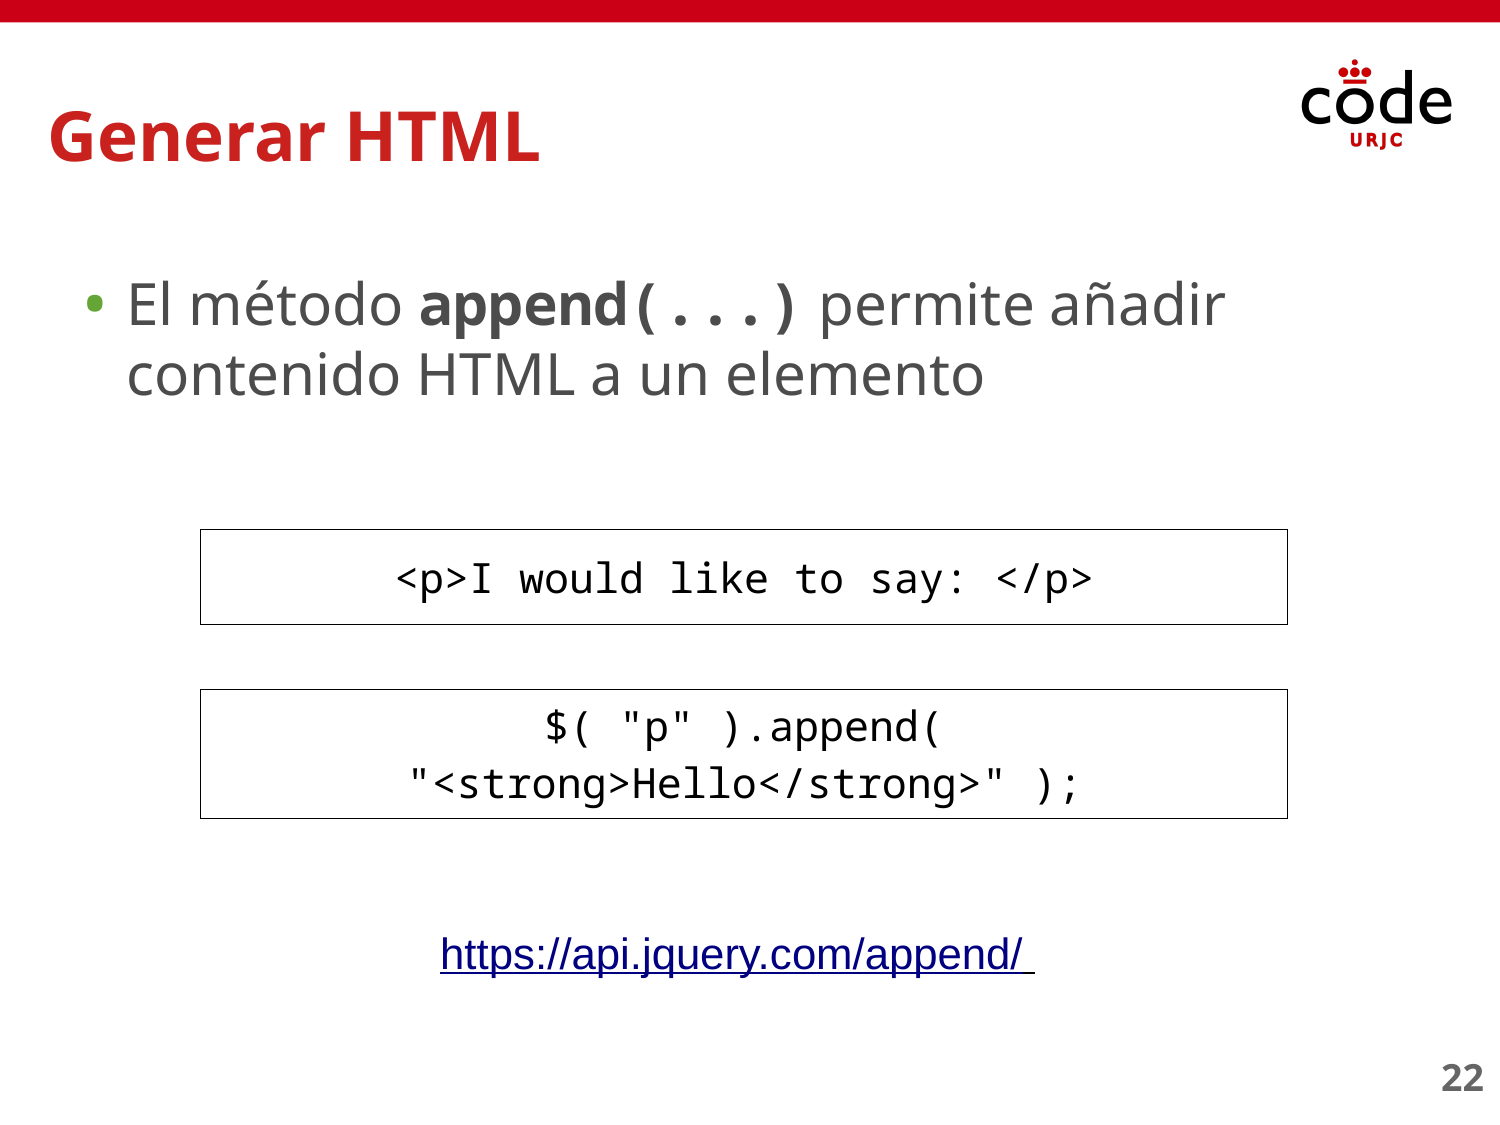

# Generar HTML
El método append(...) permite añadir contenido HTML a un elemento
<p>I would like to say: </p>
$( "p" ).append( "<strong>Hello</strong>" );
https://api.jquery.com/append/